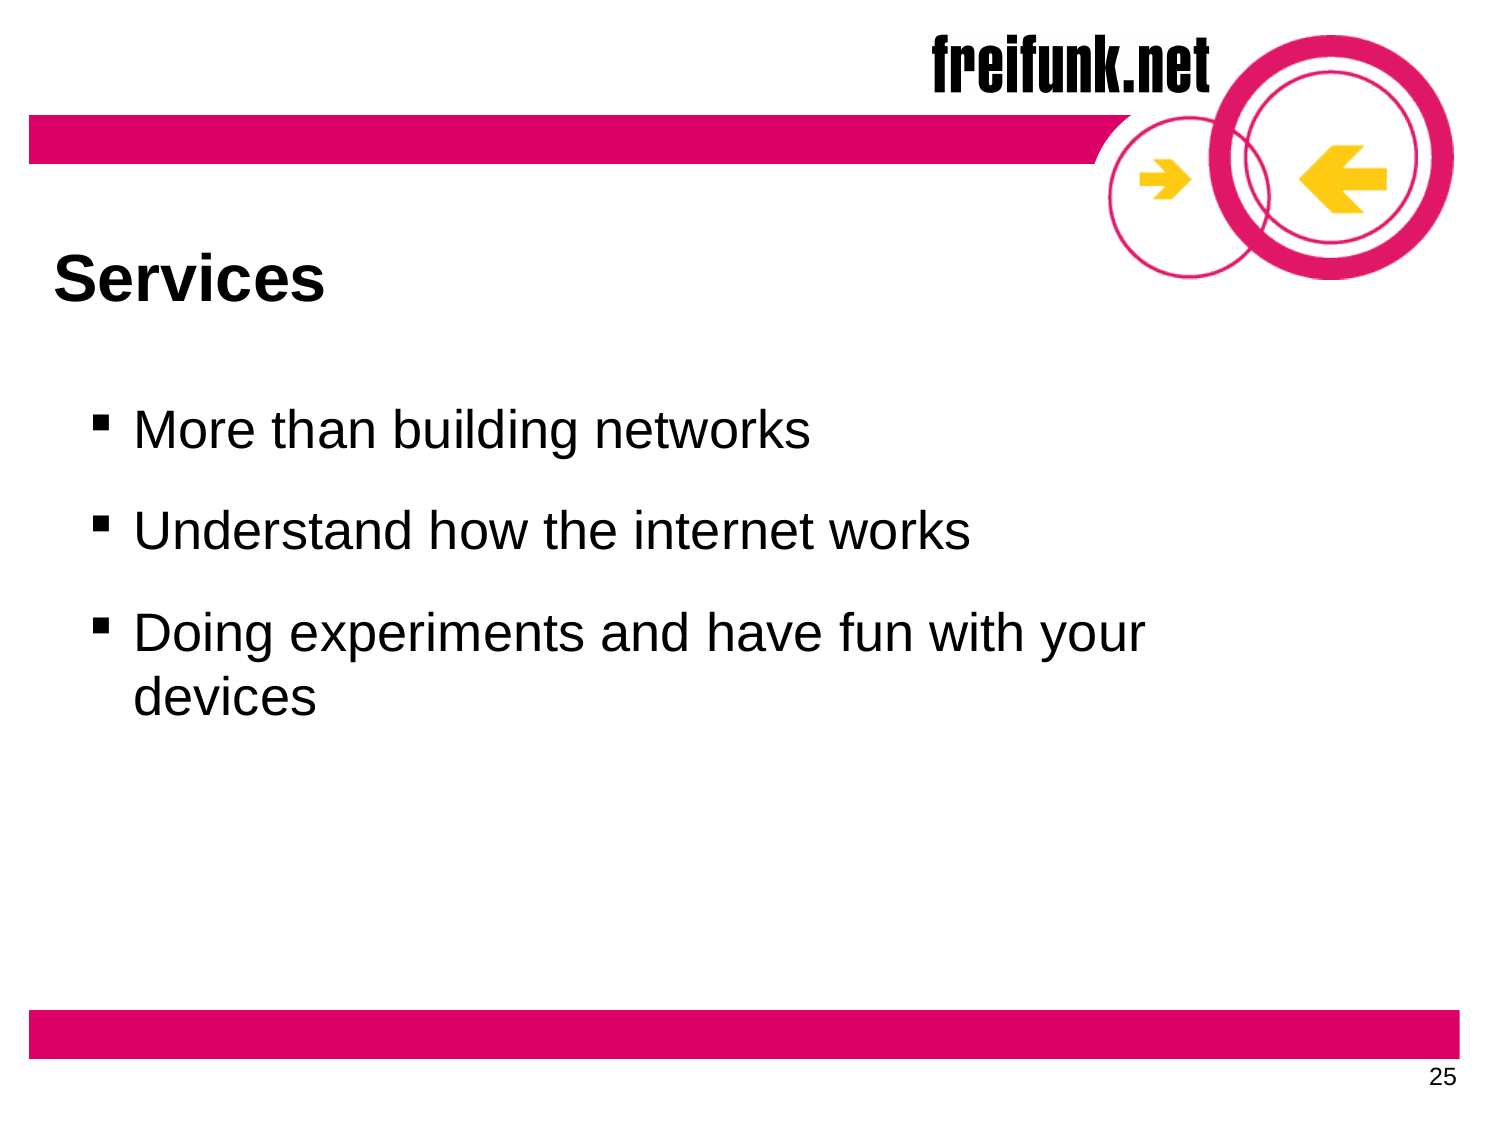

Services
More than building networks
Understand how the internet works
Doing experiments and have fun with your devices
25